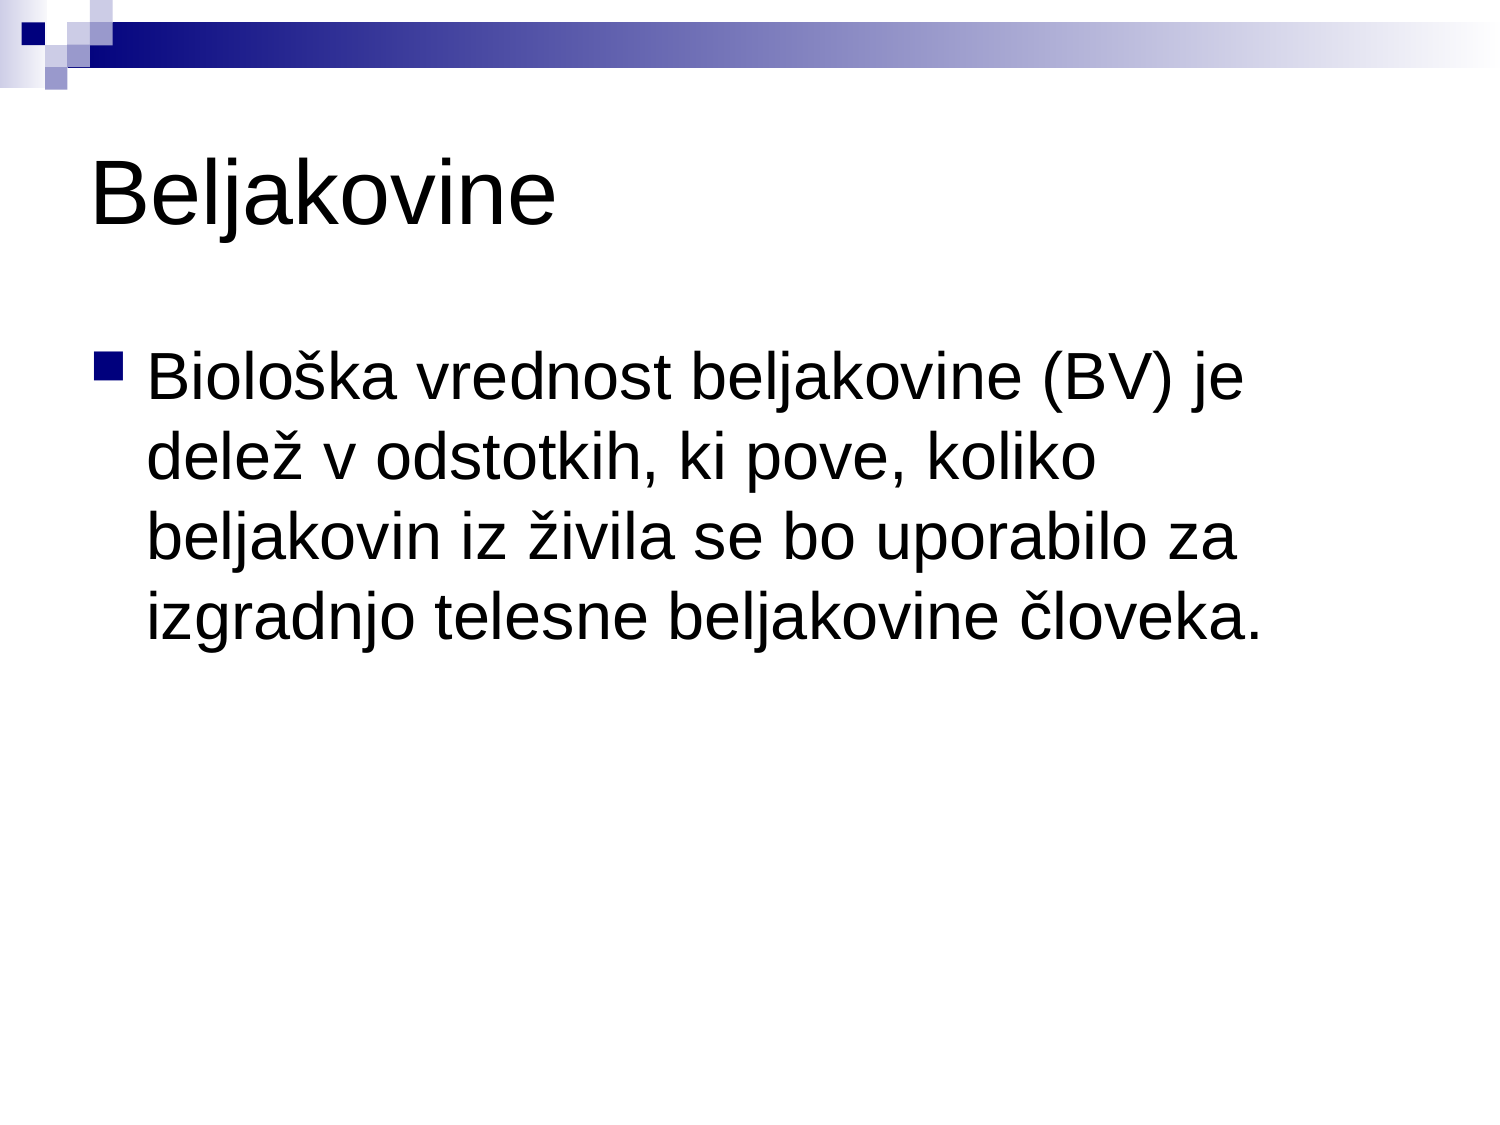

# Beljakovine
Biološka vrednost beljakovine (BV) je delež v odstotkih, ki pove, koliko beljakovin iz živila se bo uporabilo za izgradnjo telesne beljakovine človeka.